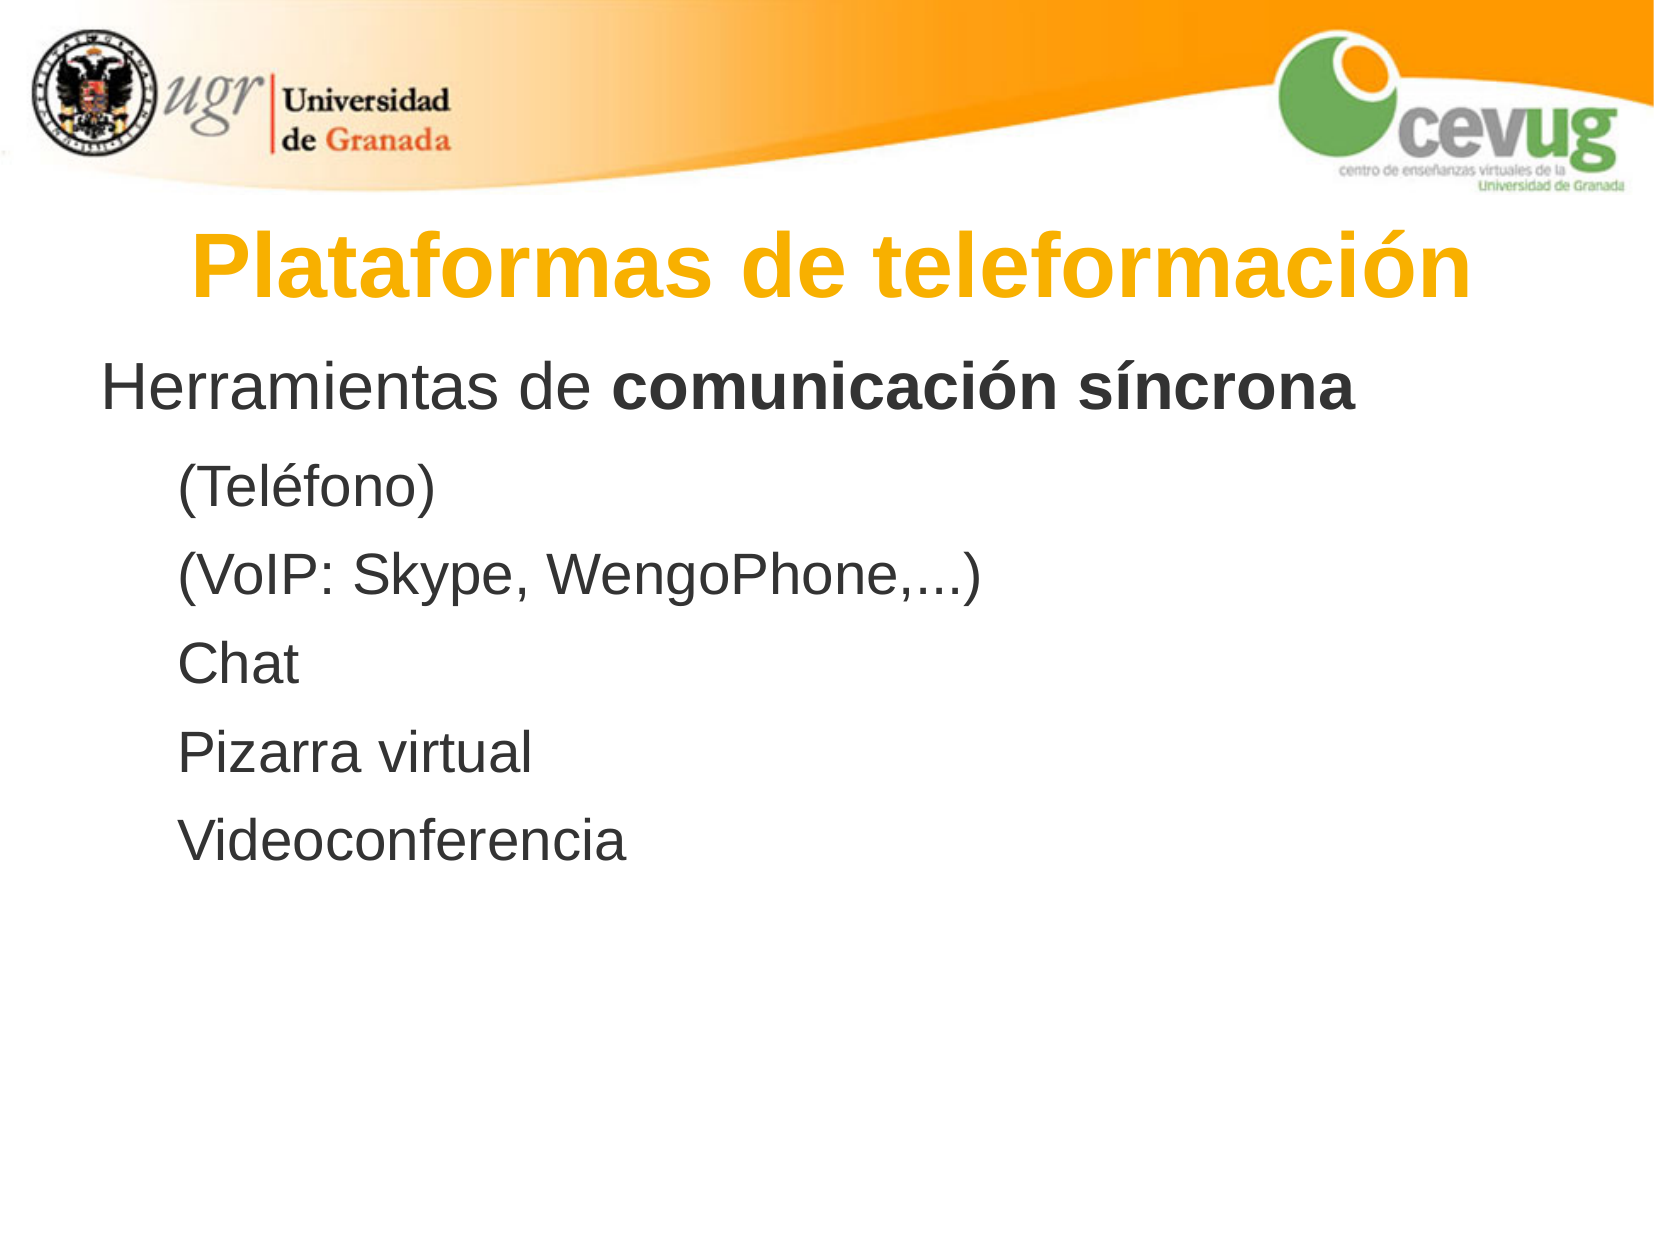

# Plataformas de teleformación
Herramientas de comunicación síncrona
(Teléfono)
(VoIP: Skype, WengoPhone,...)
Chat
Pizarra virtual
Videoconferencia